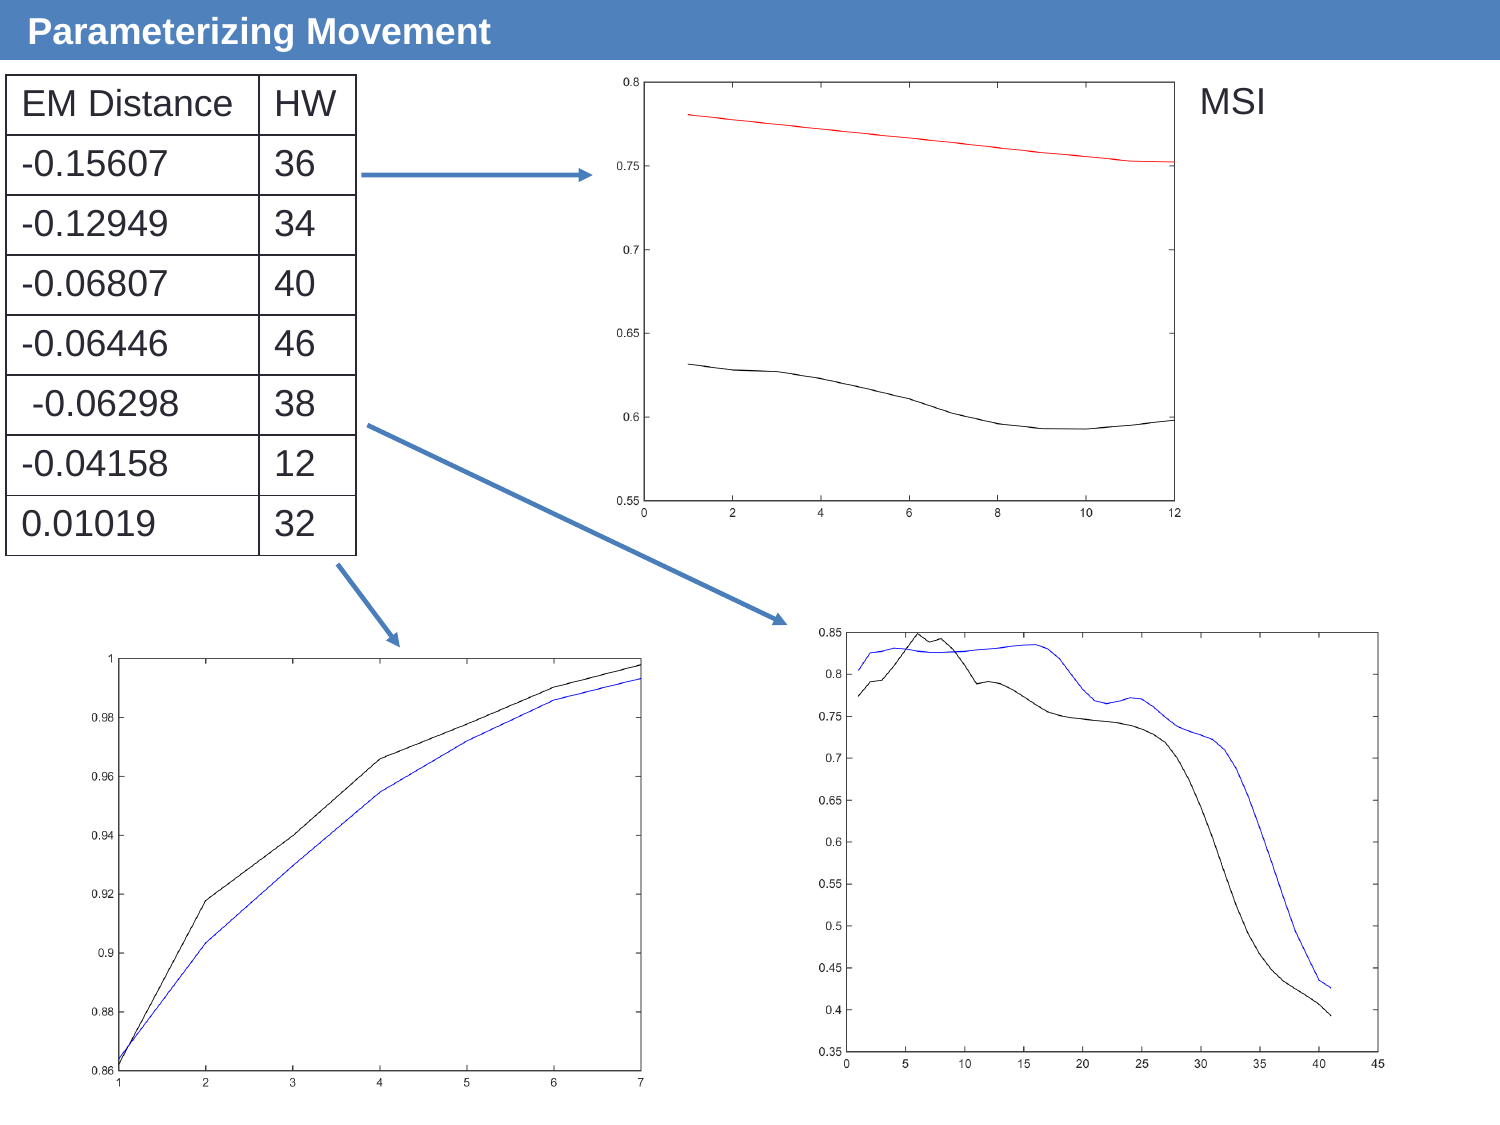

Parameterizing Movement
MSI
| EM Distance | HW |
| --- | --- |
| -0.15607 | 36 |
| -0.12949 | 34 |
| -0.06807 | 40 |
| -0.06446 | 46 |
| -0.06298 | 38 |
| -0.04158 | 12 |
| 0.01019 | 32 |